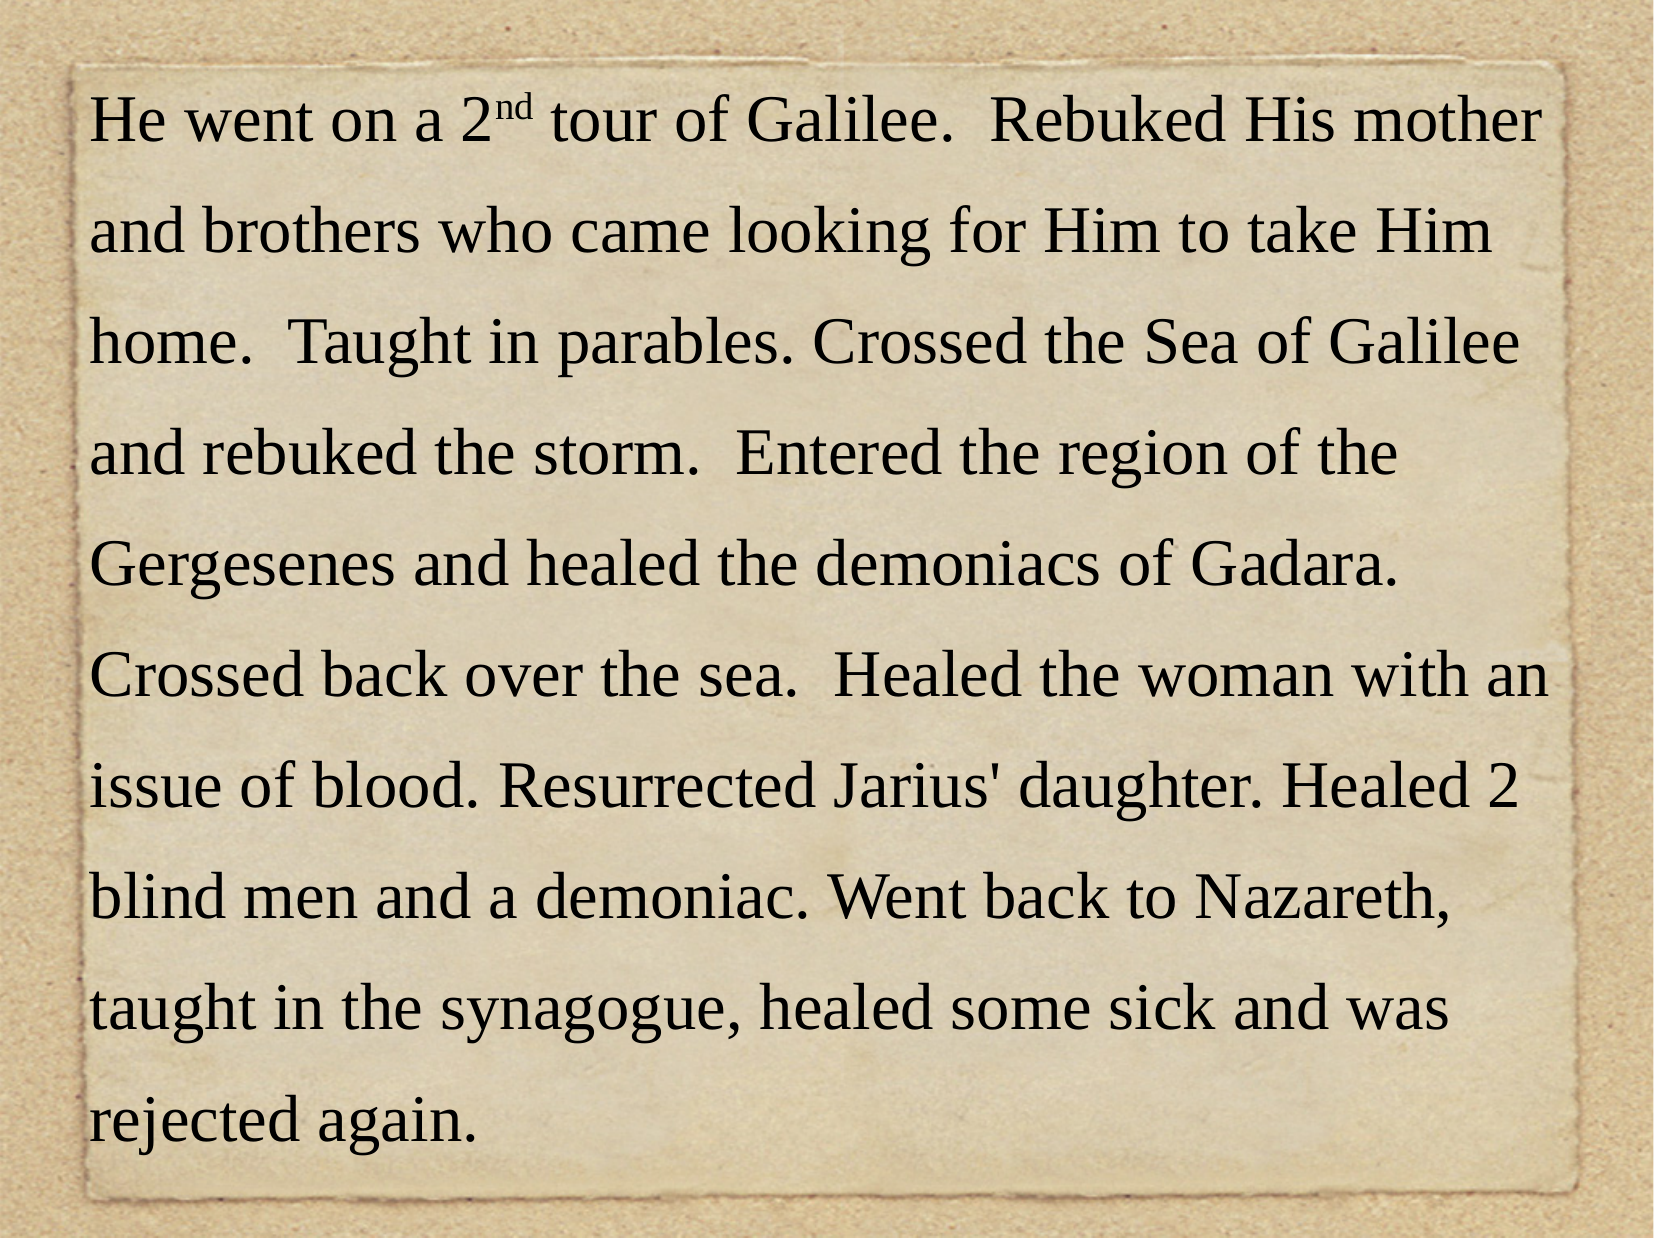

He went on a 2nd tour of Galilee. Rebuked His mother and brothers who came looking for Him to take Him home. Taught in parables. Crossed the Sea of Galilee and rebuked the storm. Entered the region of the Gergesenes and healed the demoniacs of Gadara. Crossed back over the sea. Healed the woman with an issue of blood. Resurrected Jarius' daughter. Healed 2 blind men and a demoniac. Went back to Nazareth, taught in the synagogue, healed some sick and was rejected again.